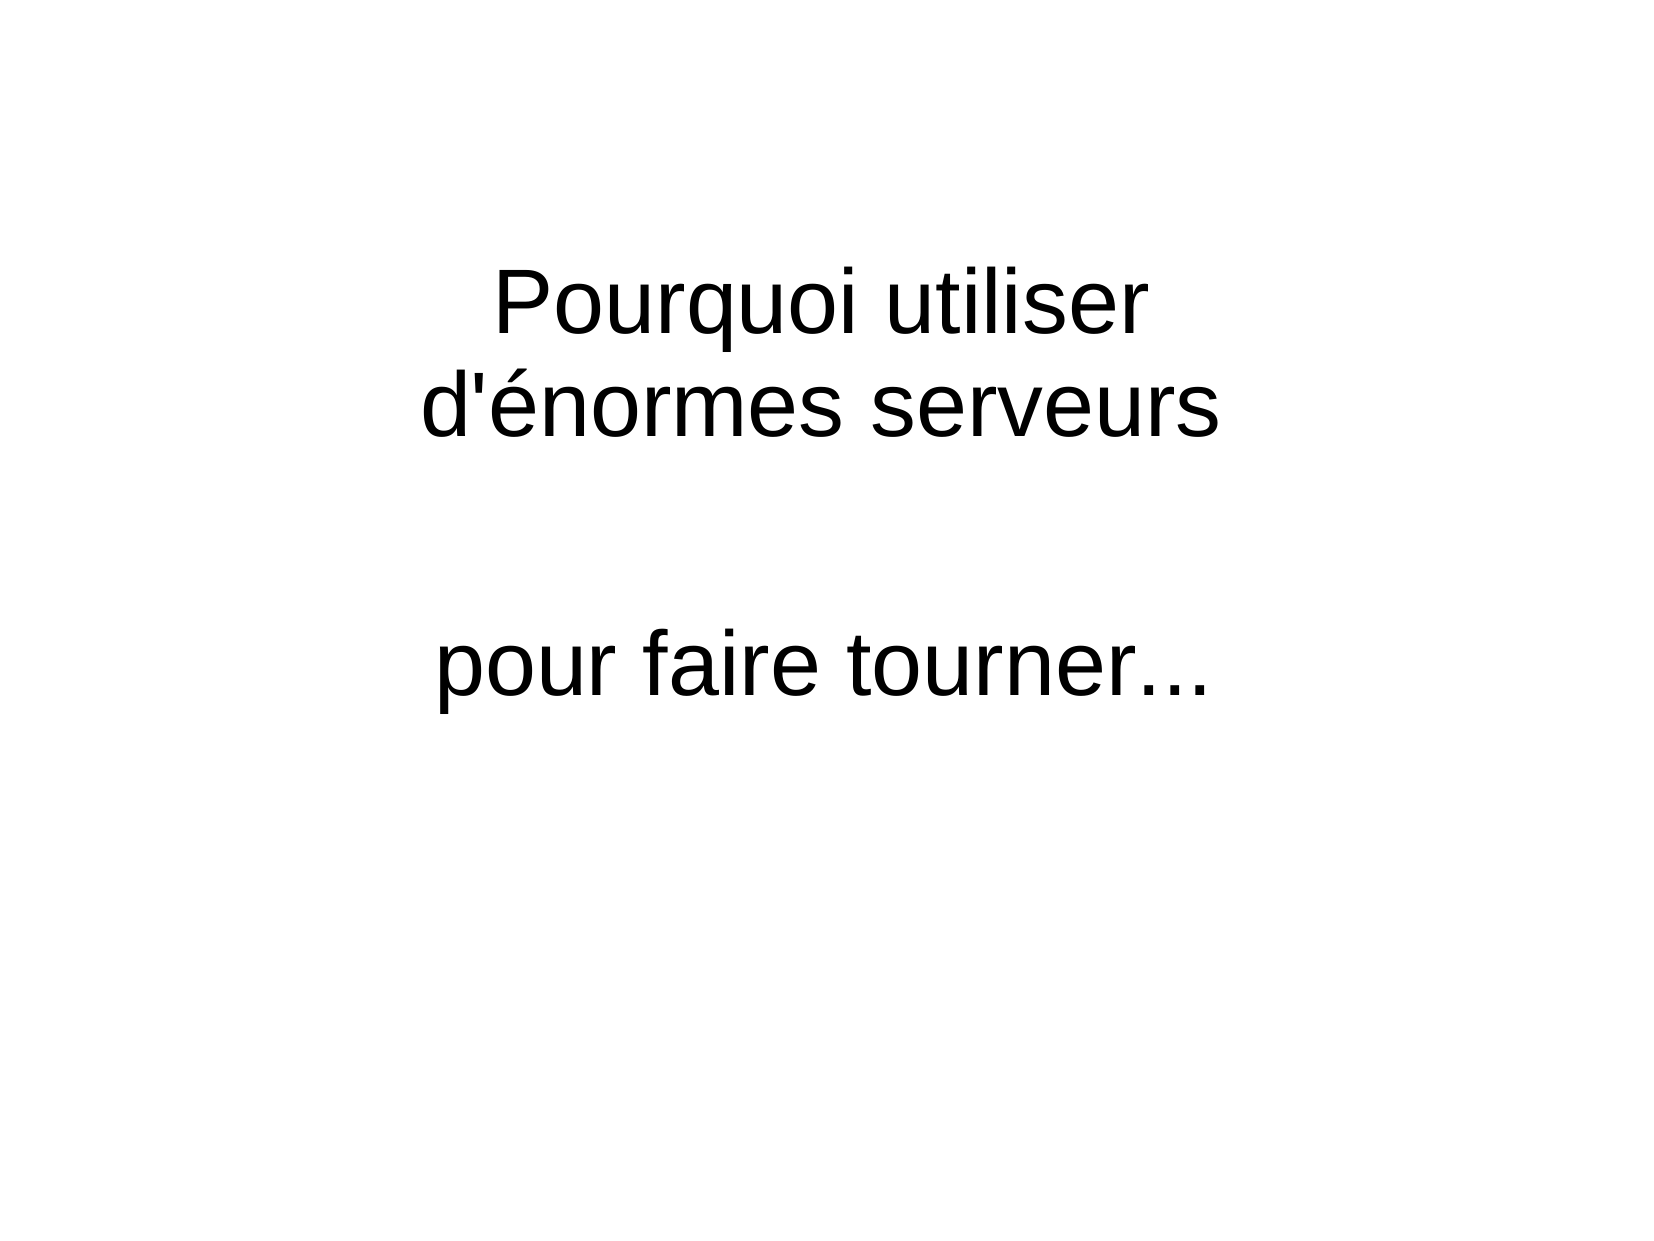

# Pourquoi utiliser d'énormes serveurs
pour faire tourner...